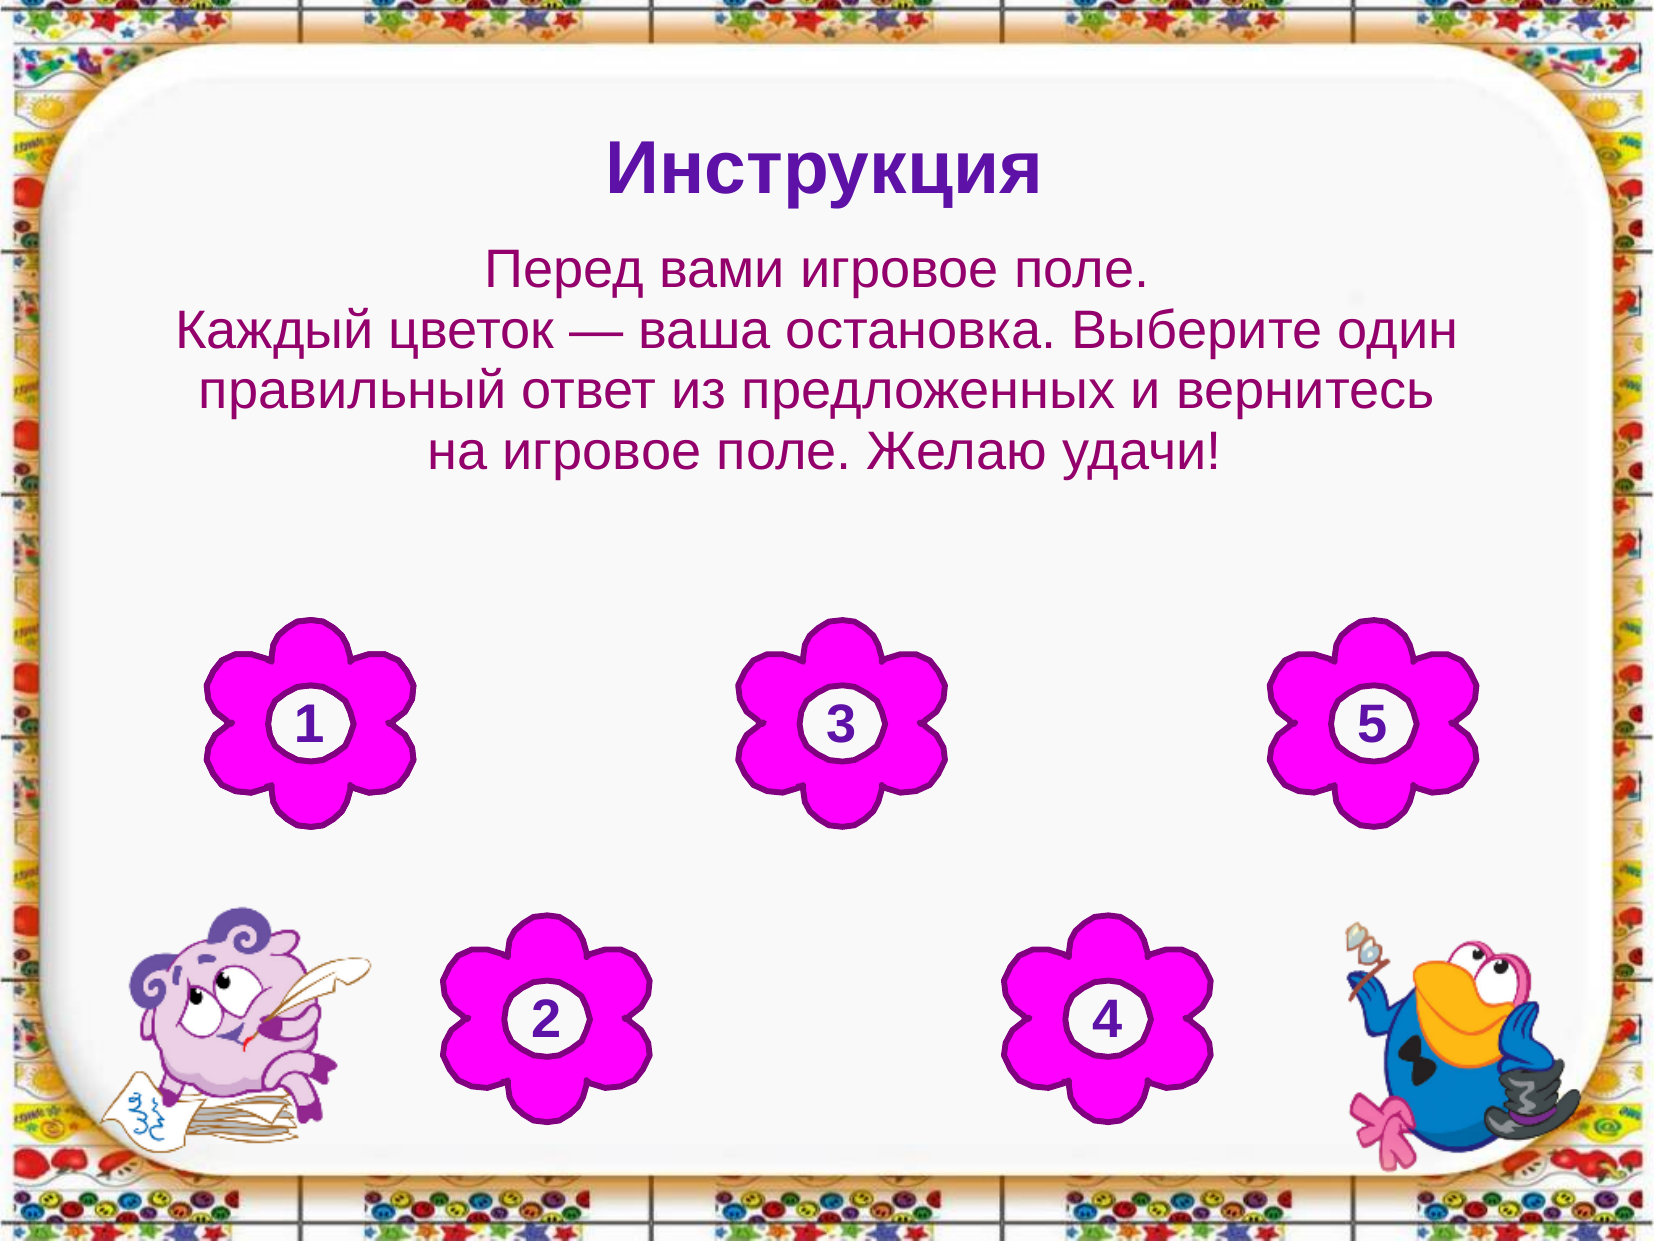

Инструкция
Перед вами игровое поле.
Каждый цветок — ваша остановка. Выберите один правильный ответ из предложенных и вернитесь
на игровое поле. Желаю удачи!
1
1
3
5
2
4